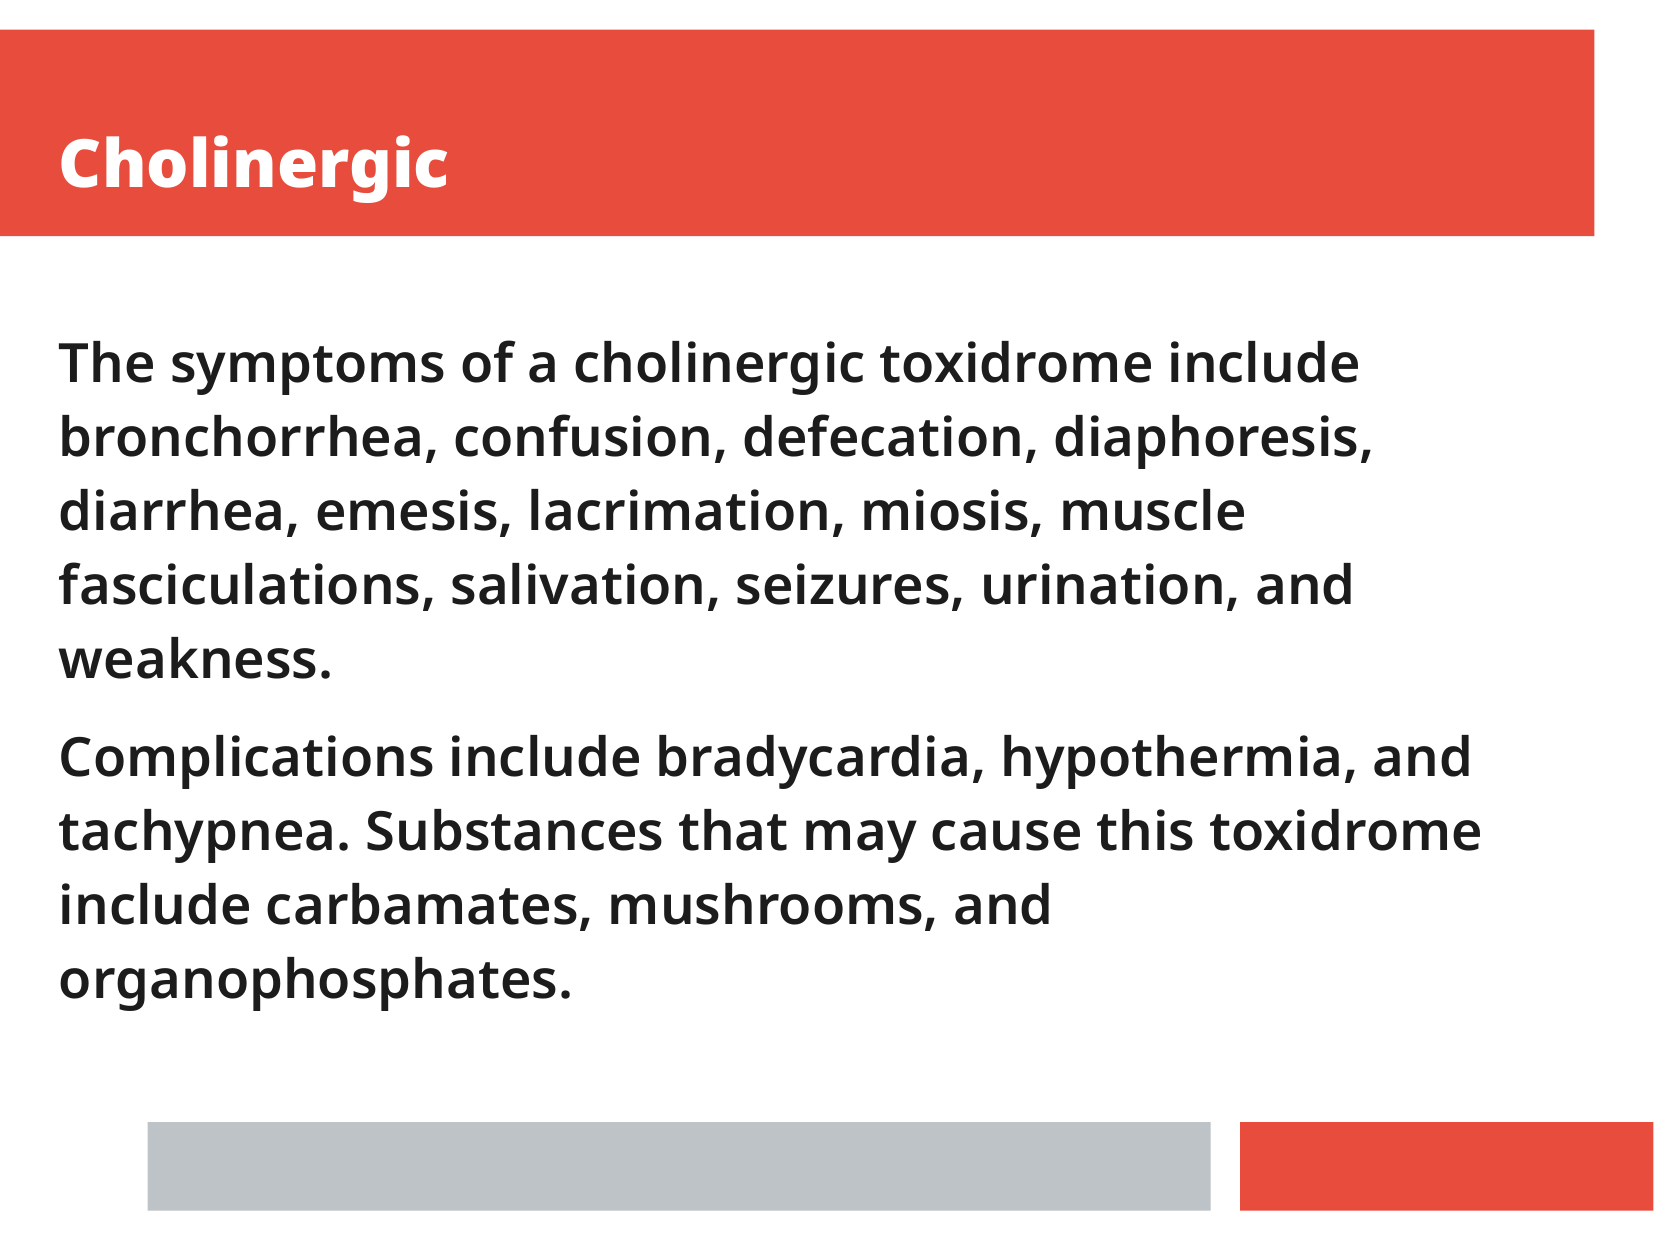

# Cholinergic
The symptoms of a cholinergic toxidrome include bronchorrhea, confusion, defecation, diaphoresis, diarrhea, emesis, lacrimation, miosis, muscle fasciculations, salivation, seizures, urination, and weakness.
Complications include bradycardia, hypothermia, and tachypnea. Substances that may cause this toxidrome include carbamates, mushrooms, and organophosphates.